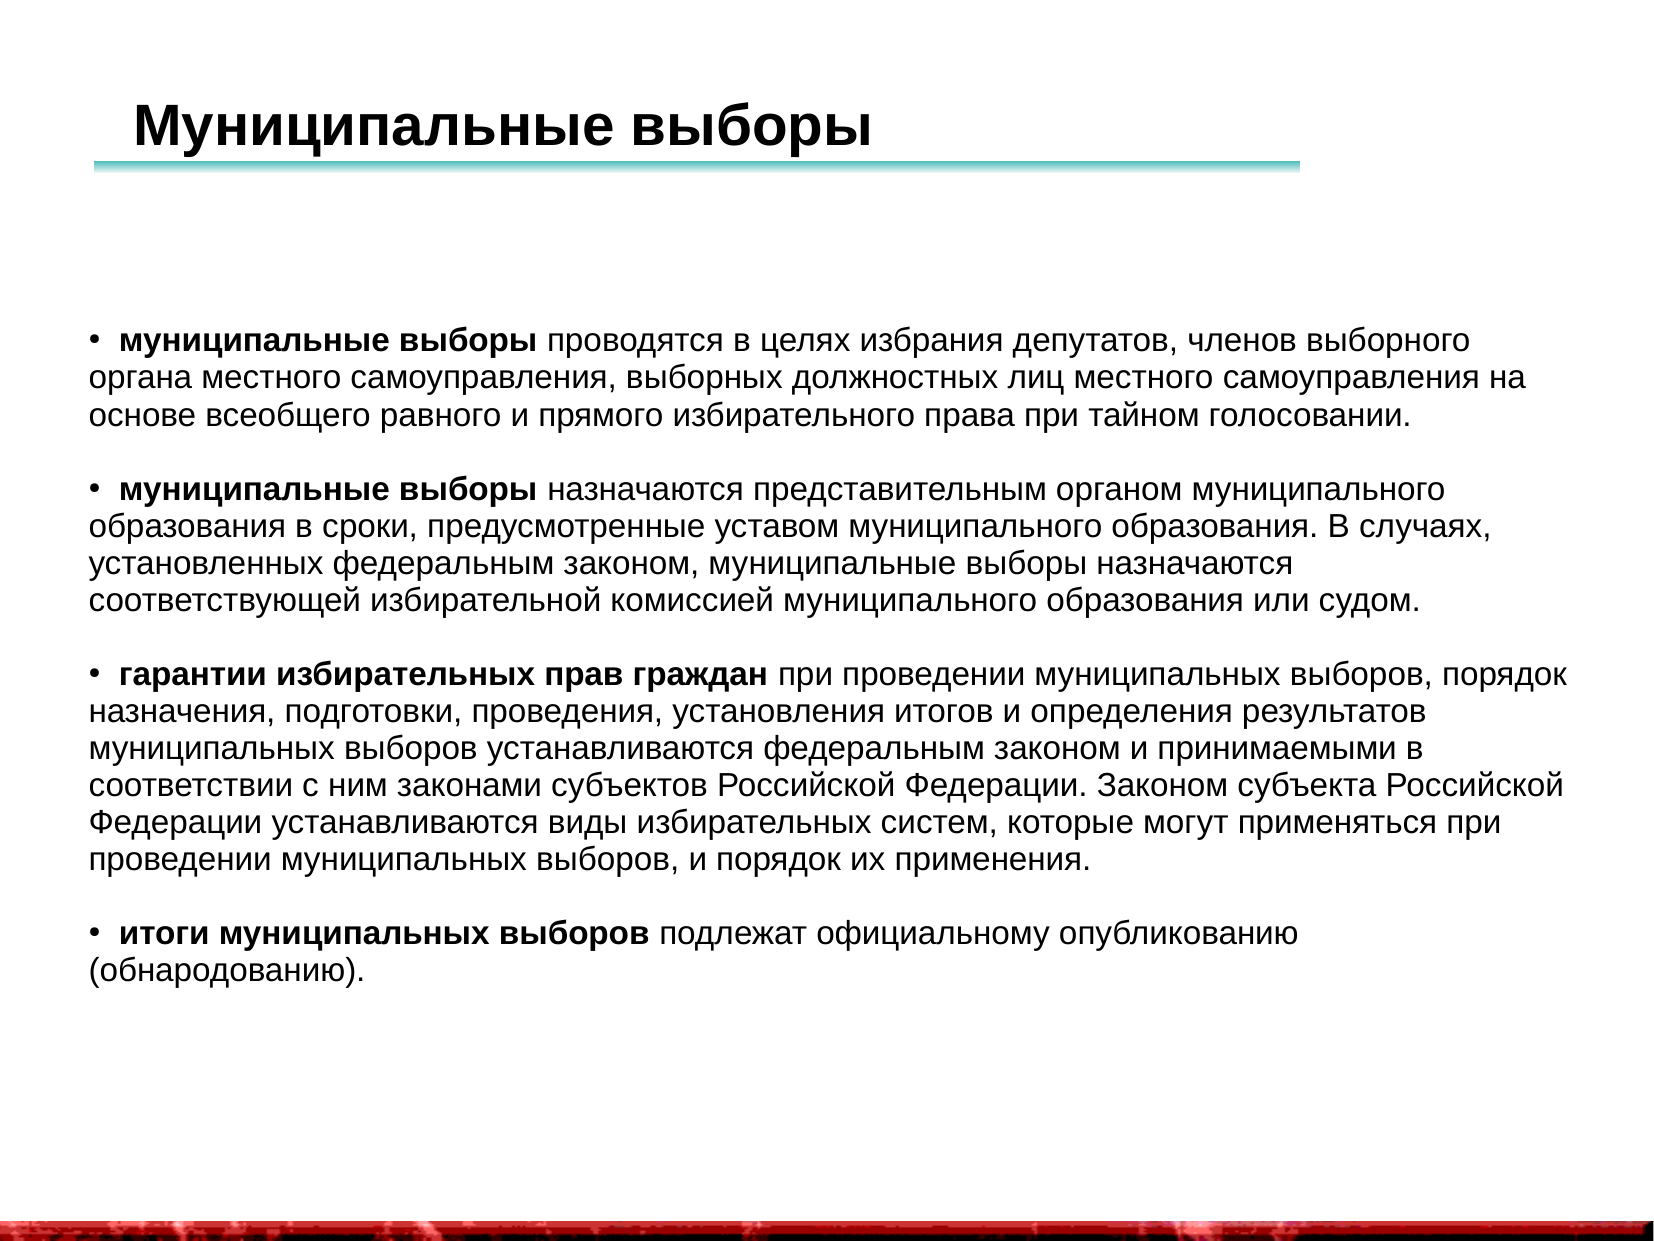

# Муниципальные выборы
 муниципальные выборы проводятся в целях избрания депутатов, членов выборного органа местного самоуправления, выборных должностных лиц местного самоуправления на основе всеобщего равного и прямого избирательного права при тайном голосовании.
 муниципальные выборы назначаются представительным органом муниципального образования в сроки, предусмотренные уставом муниципального образования. В случаях, установленных федеральным законом, муниципальные выборы назначаются соответствующей избирательной комиссией муниципального образования или судом.
 гарантии избирательных прав граждан при проведении муниципальных выборов, порядок назначения, подготовки, проведения, установления итогов и определения результатов муниципальных выборов устанавливаются федеральным законом и принимаемыми в соответствии с ним законами субъектов Российской Федерации. Законом субъекта Российской Федерации устанавливаются виды избирательных систем, которые могут применяться при проведении муниципальных выборов, и порядок их применения.
 итоги муниципальных выборов подлежат официальному опубликованию (обнародованию).